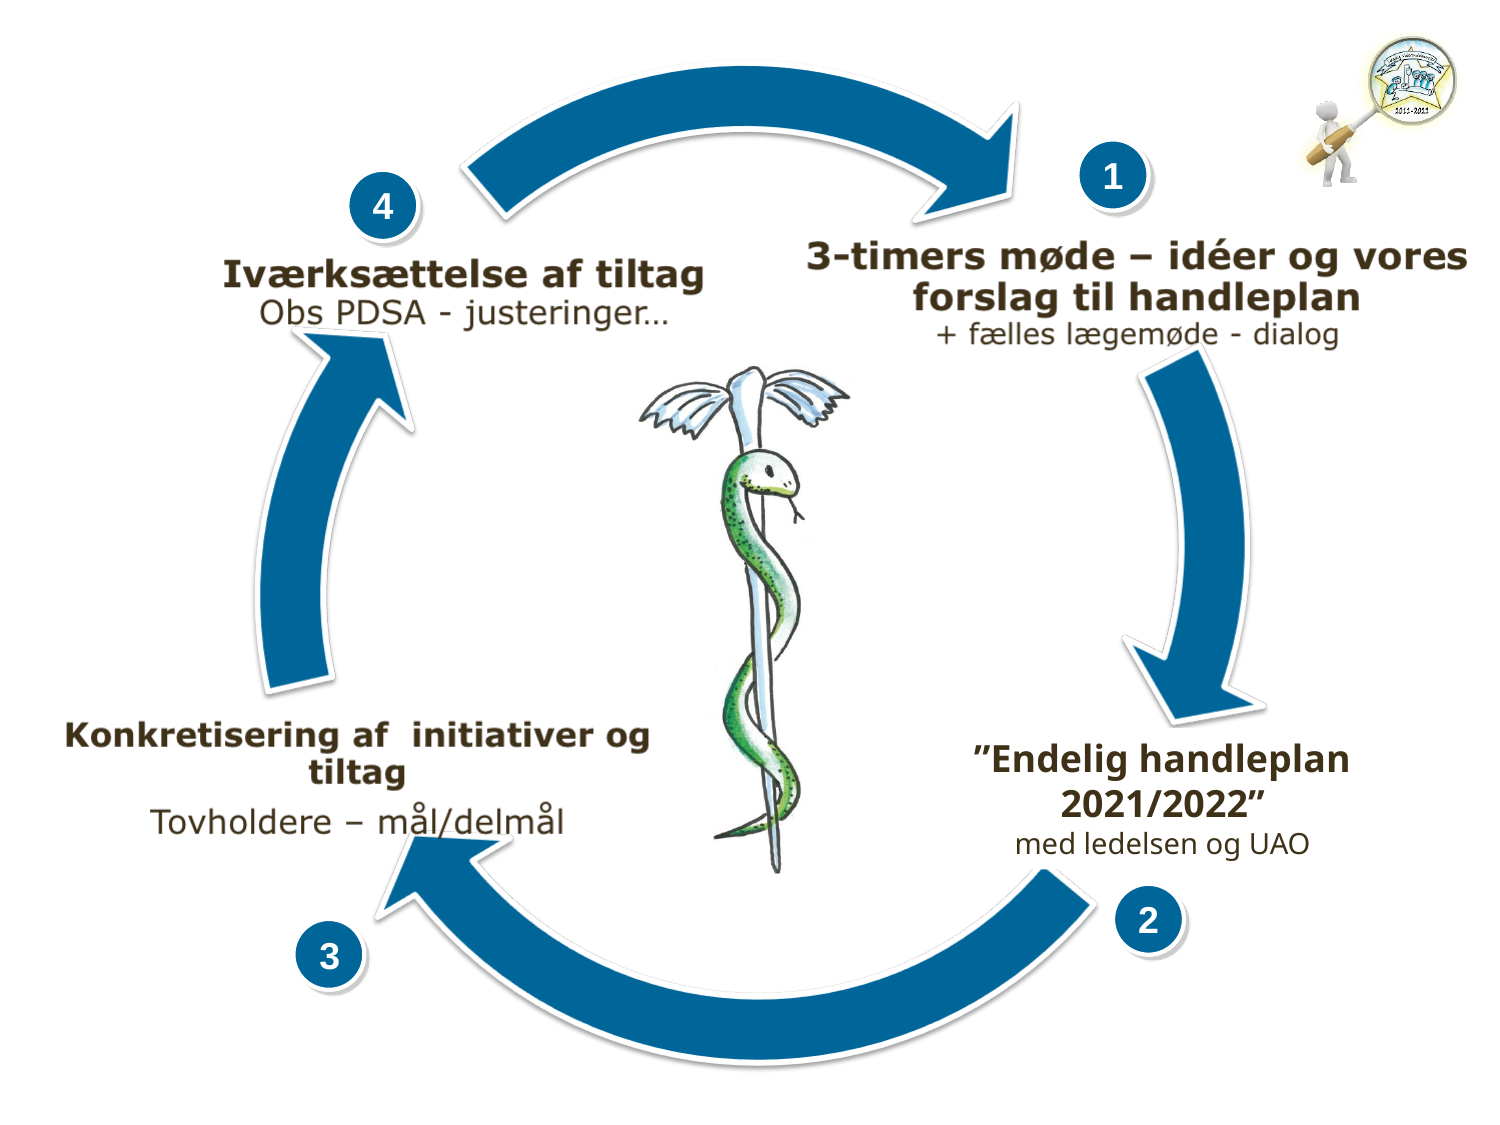

1
4
”Endelig handleplan
2021/2022”
med ledelsen og UAO
2
3